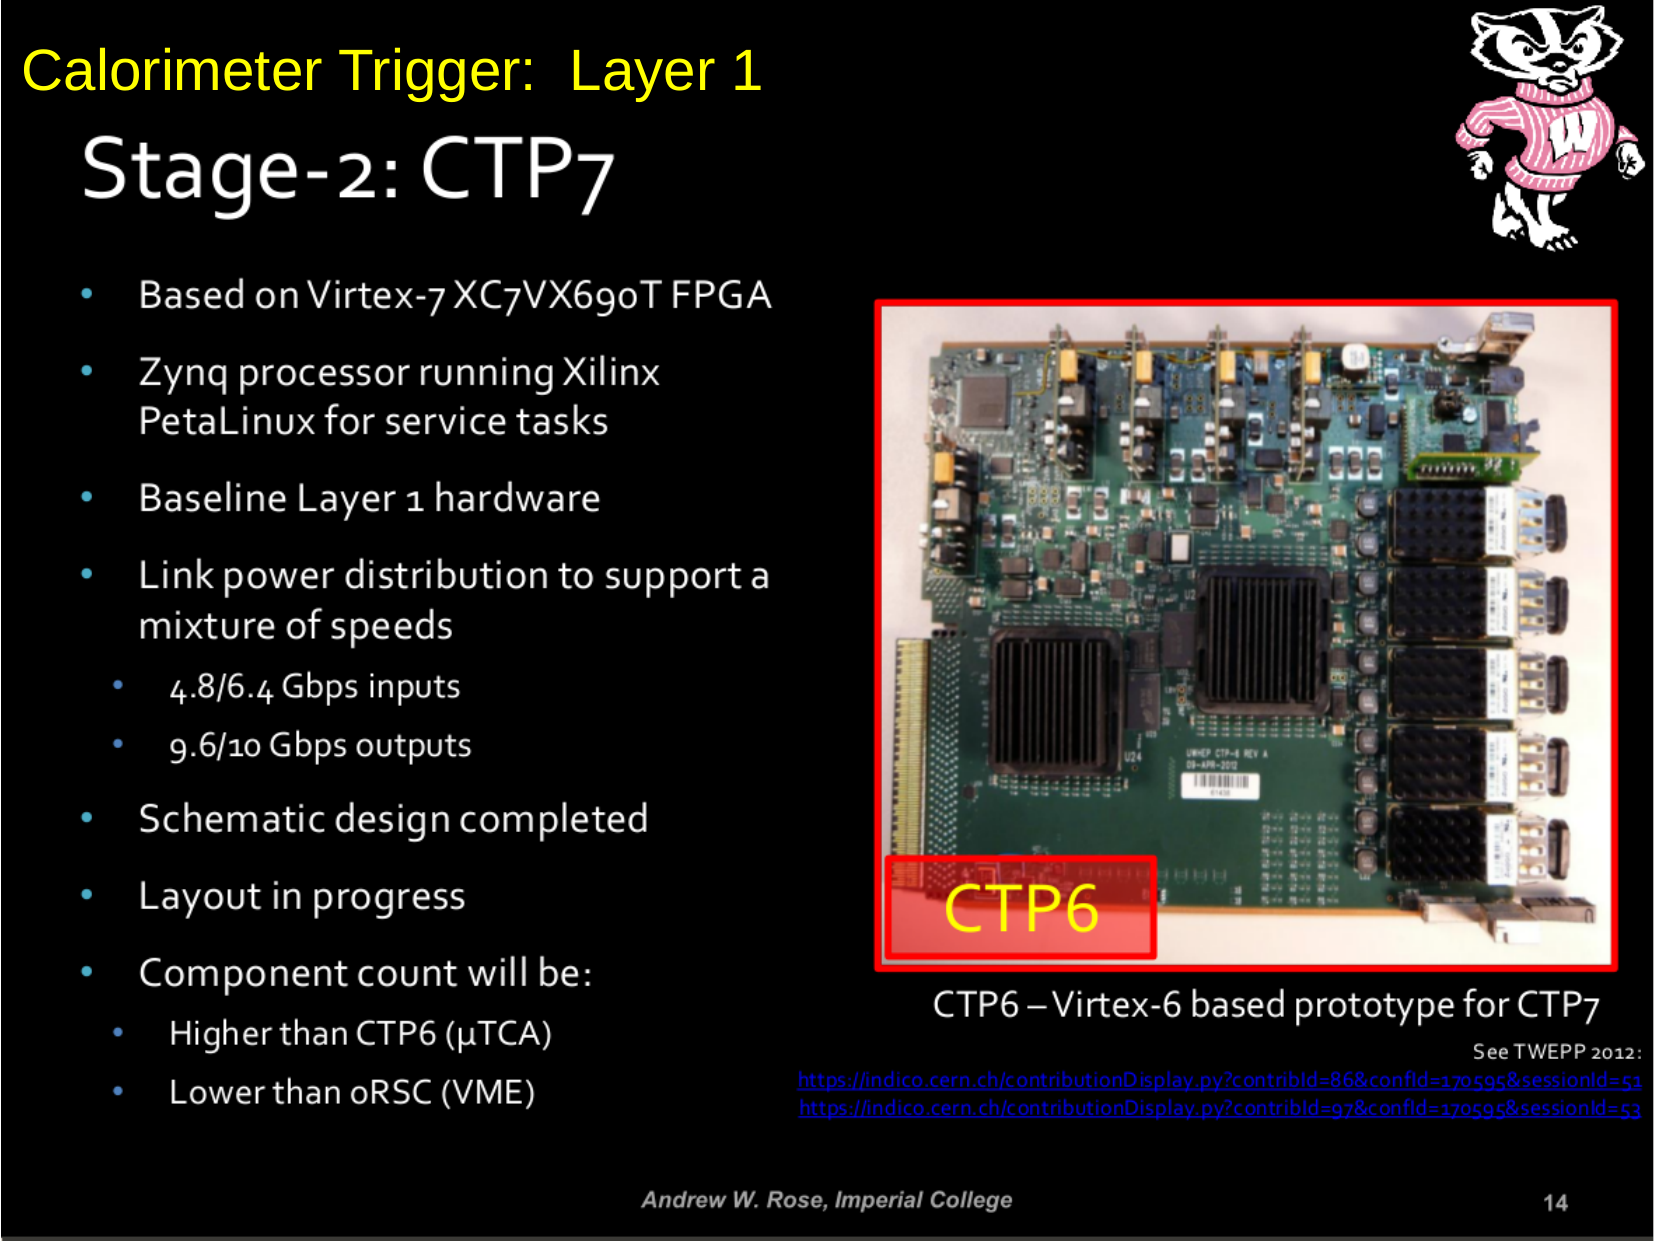

Calorimeter Trigger: Layer 1
26 Sept 2013
E. Hazen - TWEPP 2013
8